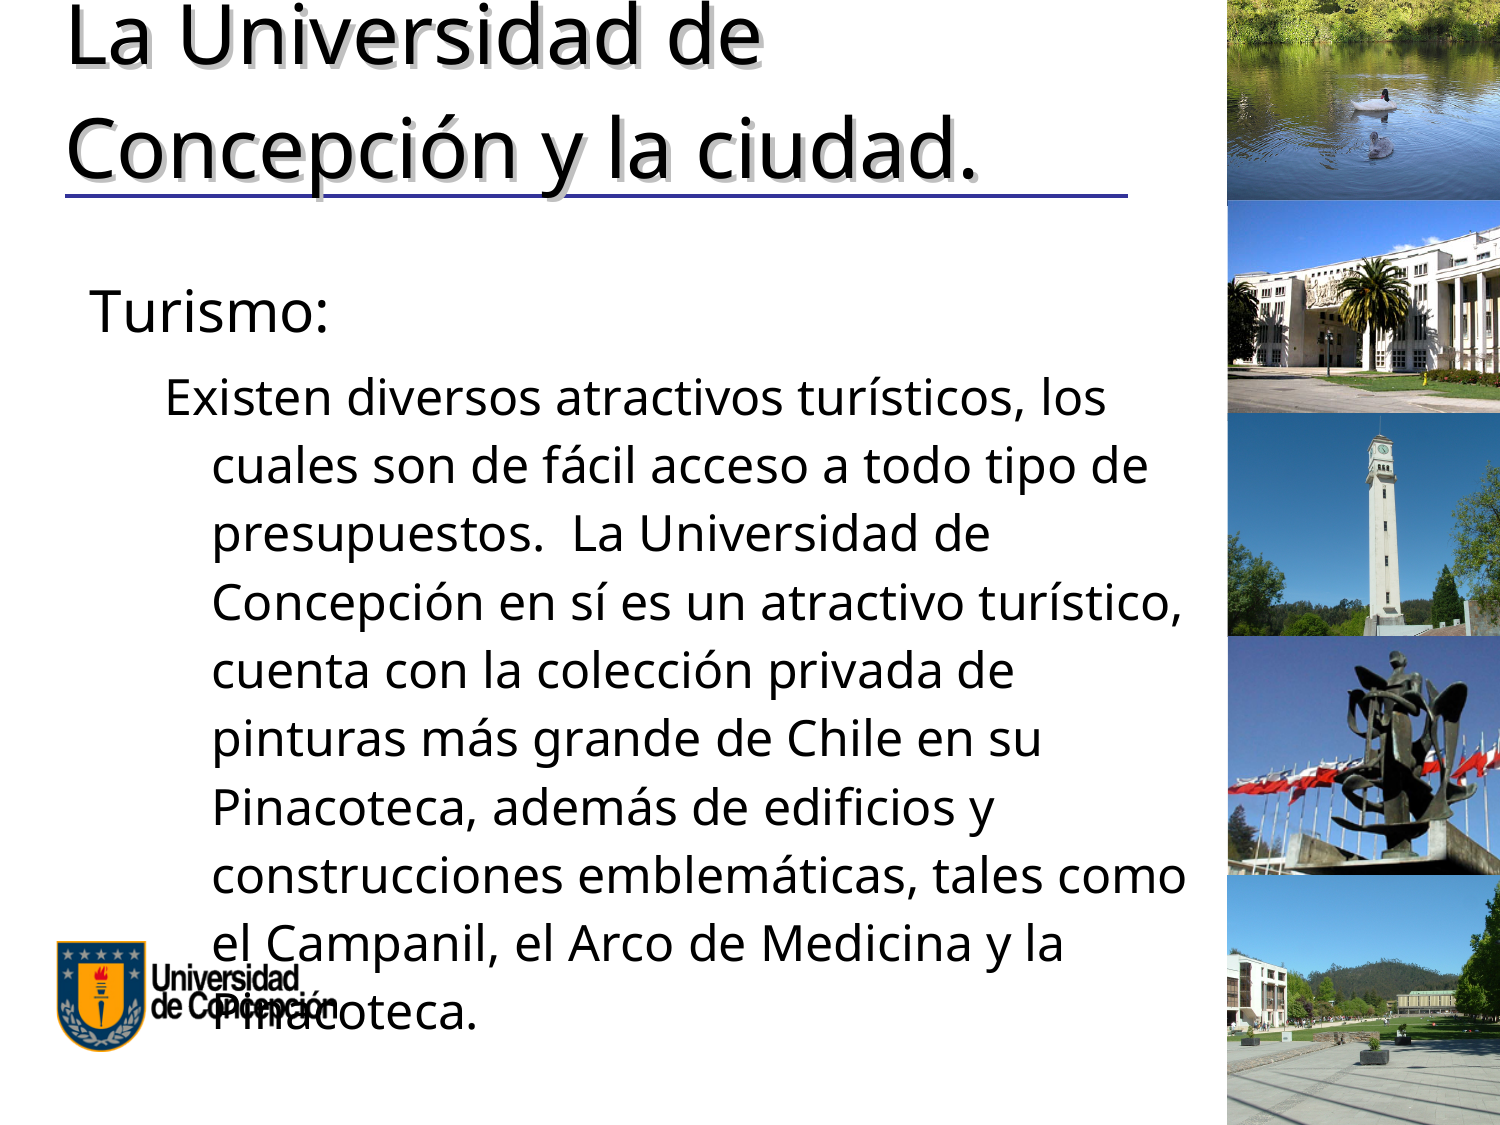

# La Universidad de Concepción y la ciudad.
Turismo:
Existen diversos atractivos turísticos, los cuales son de fácil acceso a todo tipo de presupuestos. La Universidad de Concepción en sí es un atractivo turístico, cuenta con la colección privada de pinturas más grande de Chile en su Pinacoteca, además de edificios y construcciones emblemáticas, tales como el Campanil, el Arco de Medicina y la Pinacoteca.